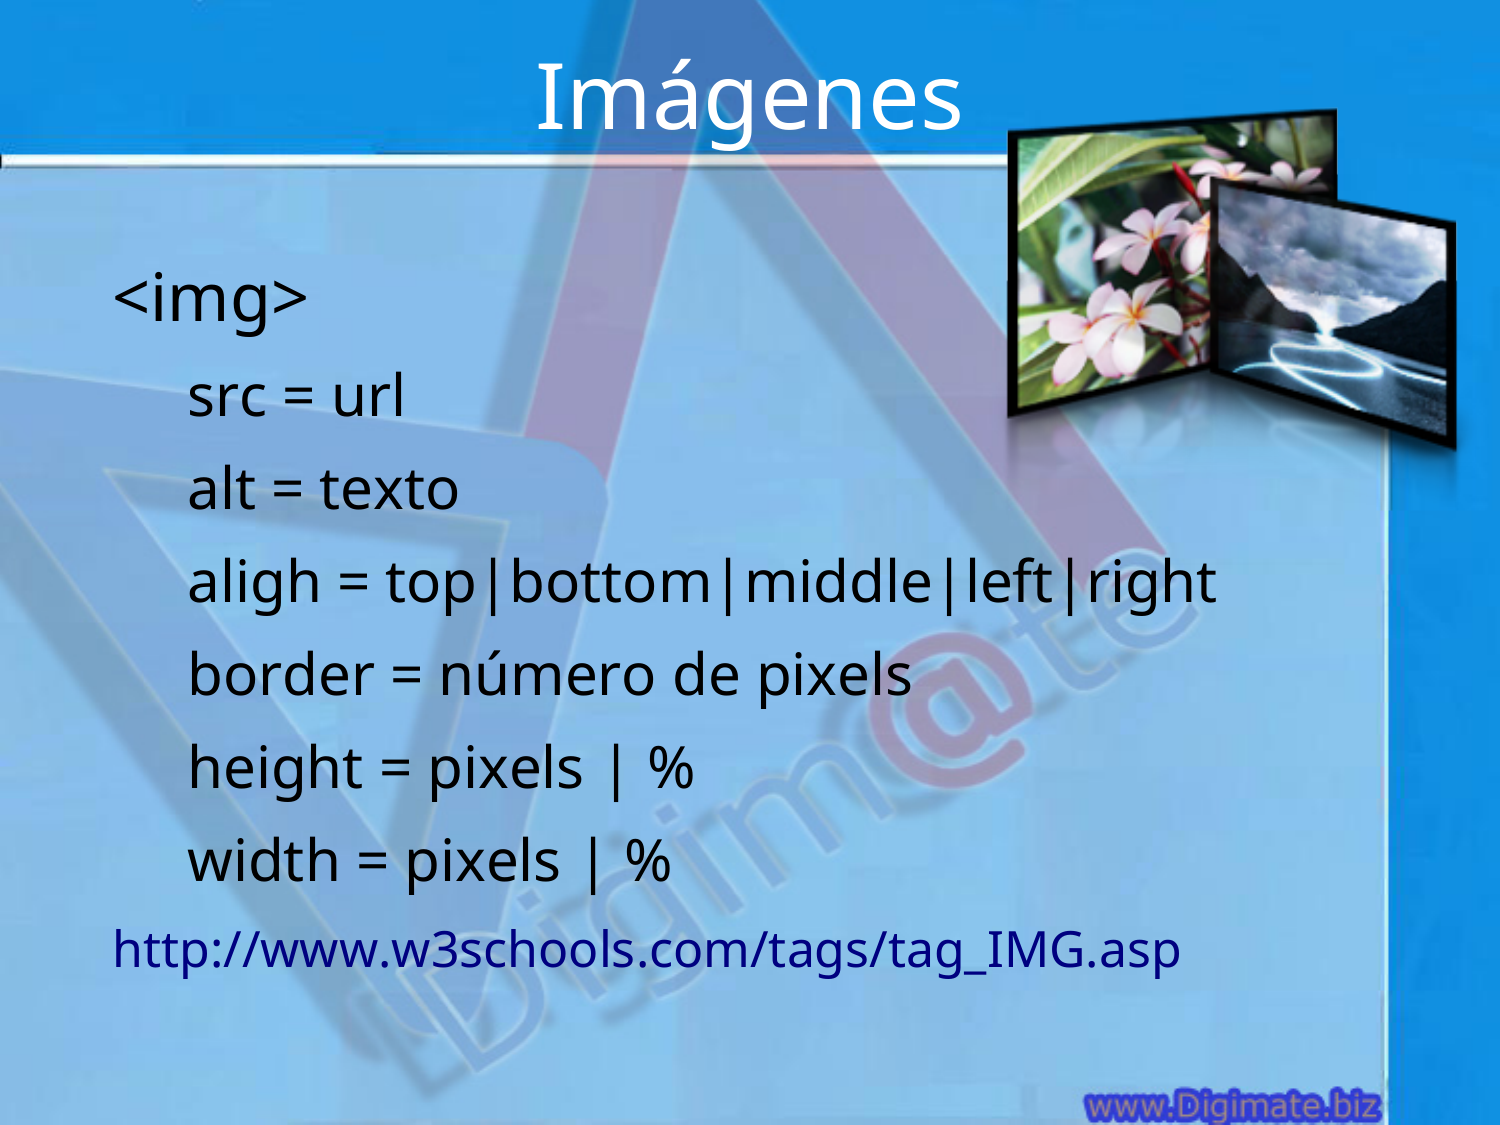

# Imágenes
<img>
src = url
alt = texto
aligh = top|bottom|middle|left|right
border = número de pixels
height = pixels | %
width = pixels | %
http://www.w3schools.com/tags/tag_IMG.asp